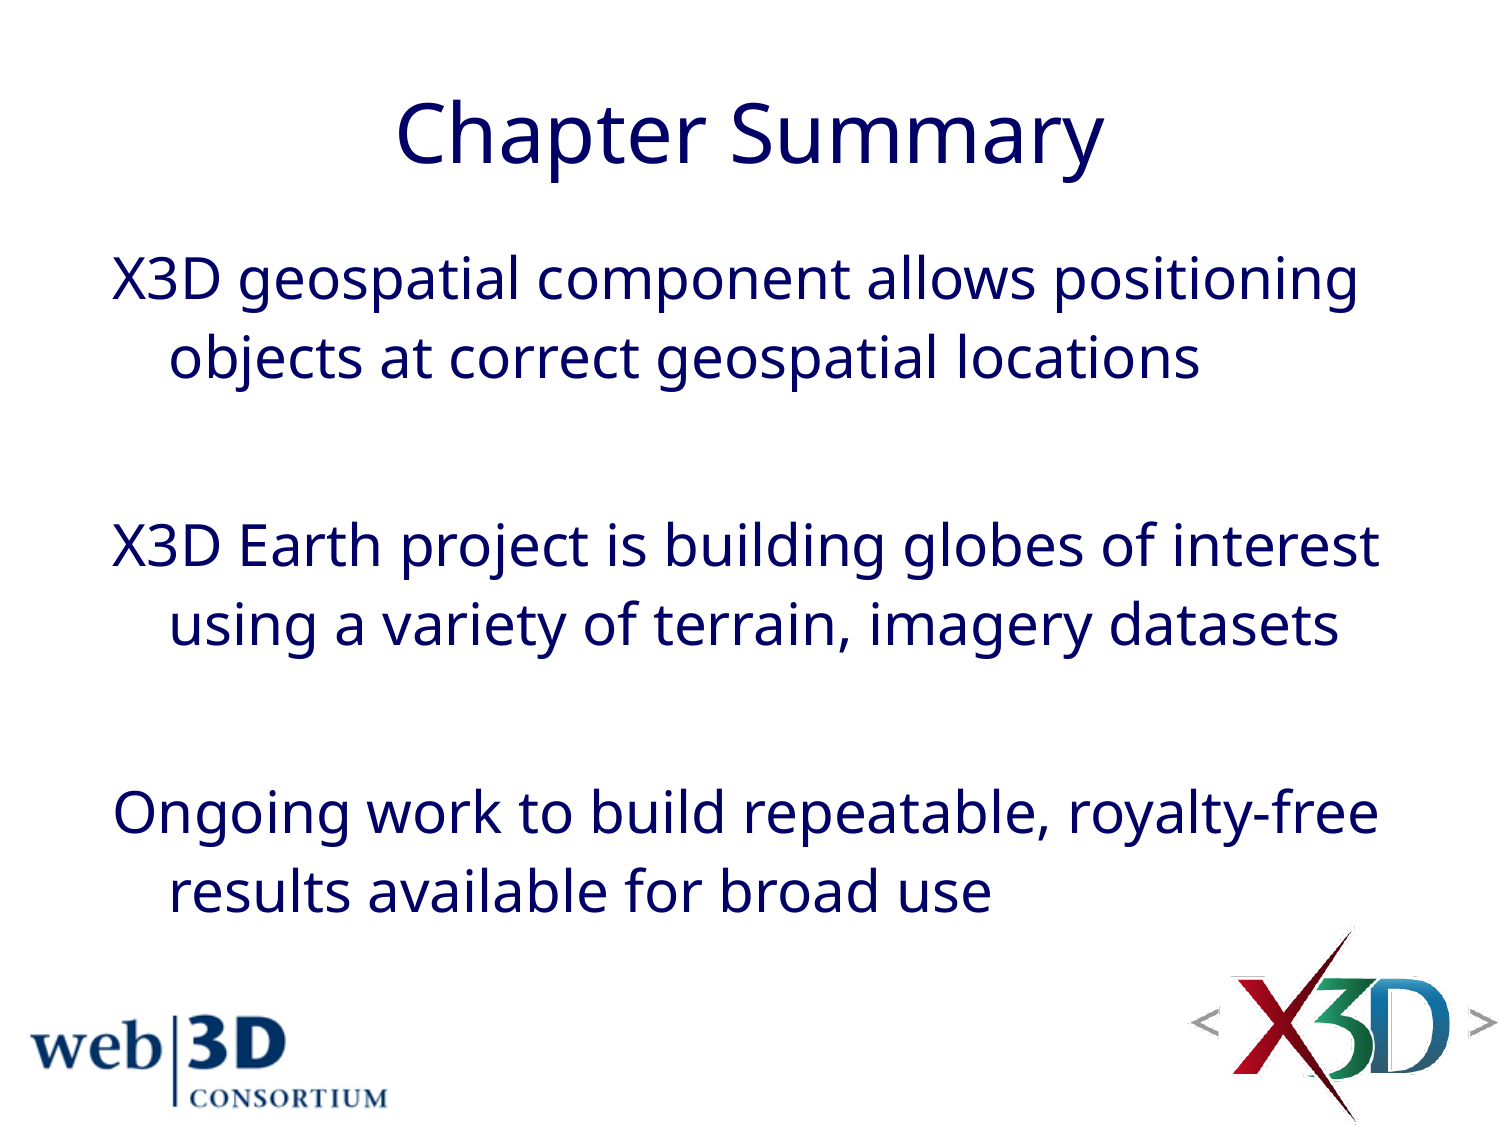

# Chapter Summary
X3D geospatial component allows positioning objects at correct geospatial locations
X3D Earth project is building globes of interest using a variety of terrain, imagery datasets
Ongoing work to build repeatable, royalty-free results available for broad use